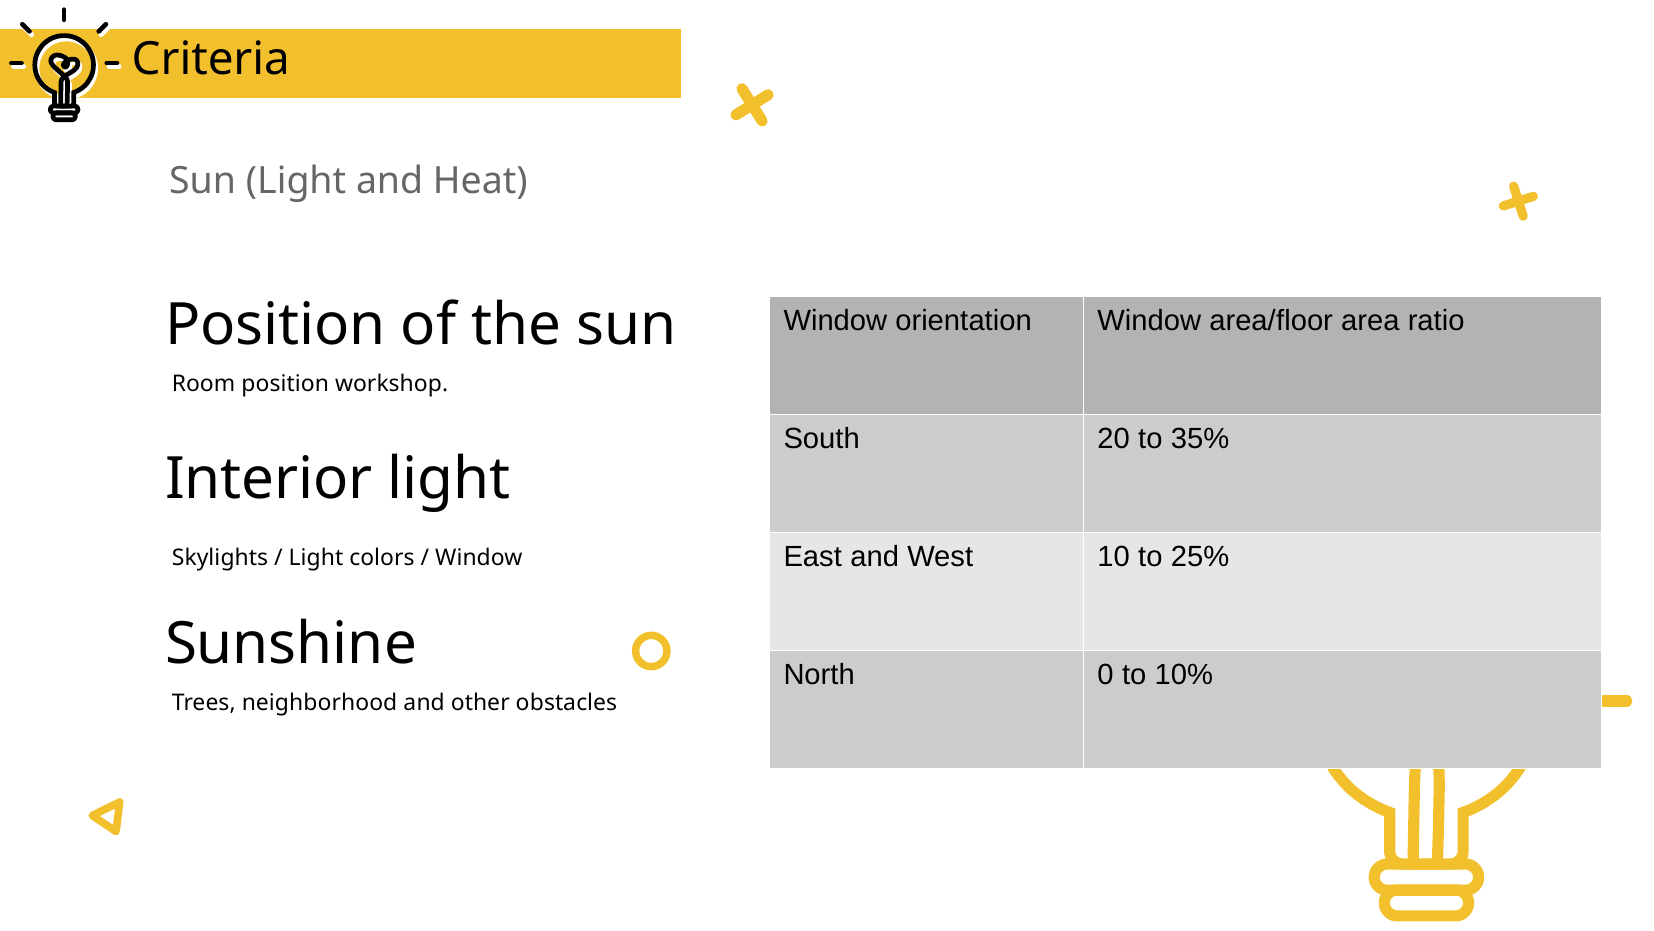

Criteria
# Sun (Light and Heat)
Position of the sun
| Window orientation | Window area/floor area ratio |
| --- | --- |
| South | 20 to 35% |
| East and West | 10 to 25% |
| North | 0 to 10% |
Room position workshop.
Interior light
Skylights / Light colors / Window
Sunshine
Trees, neighborhood and other obstacles